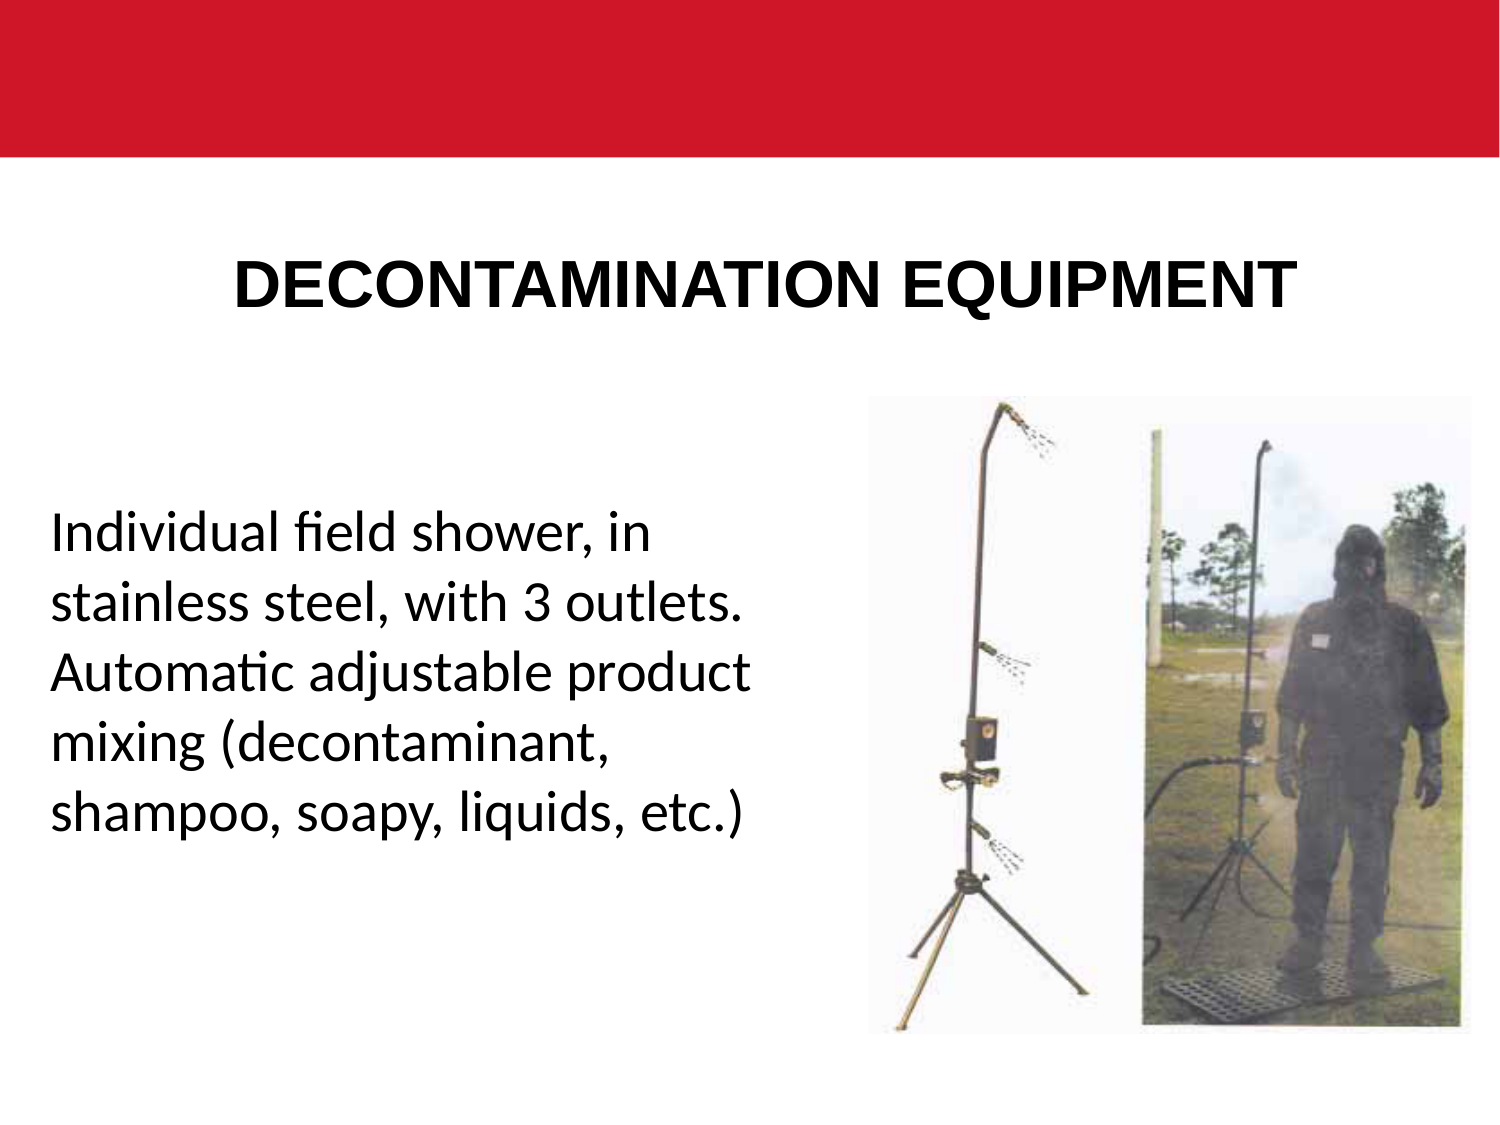

DECONTAMINATION EQUIPMENT
Individual field shower, in stainless steel, with 3 outlets.
Automatic adjustable product mixing (decontaminant, shampoo, soapy, liquids, etc.)
DATE